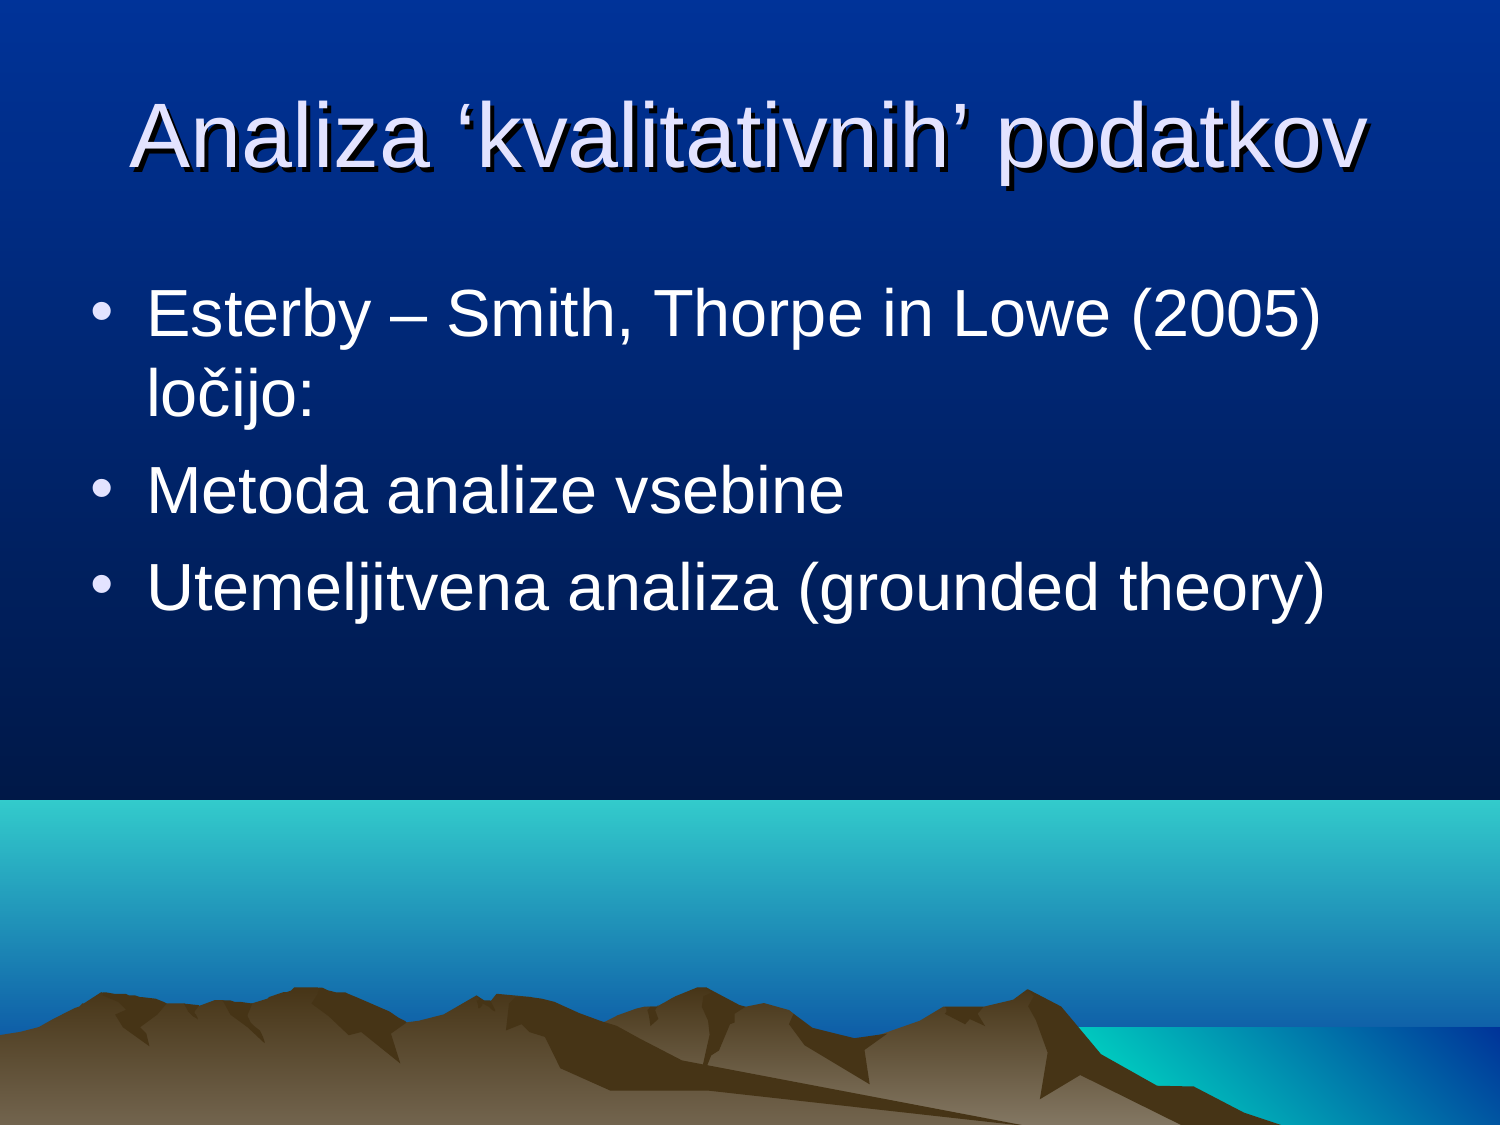

# Analiza ‘kvalitativnih’ podatkov
Esterby – Smith, Thorpe in Lowe (2005) ločijo:
Metoda analize vsebine
Utemeljitvena analiza (grounded theory)